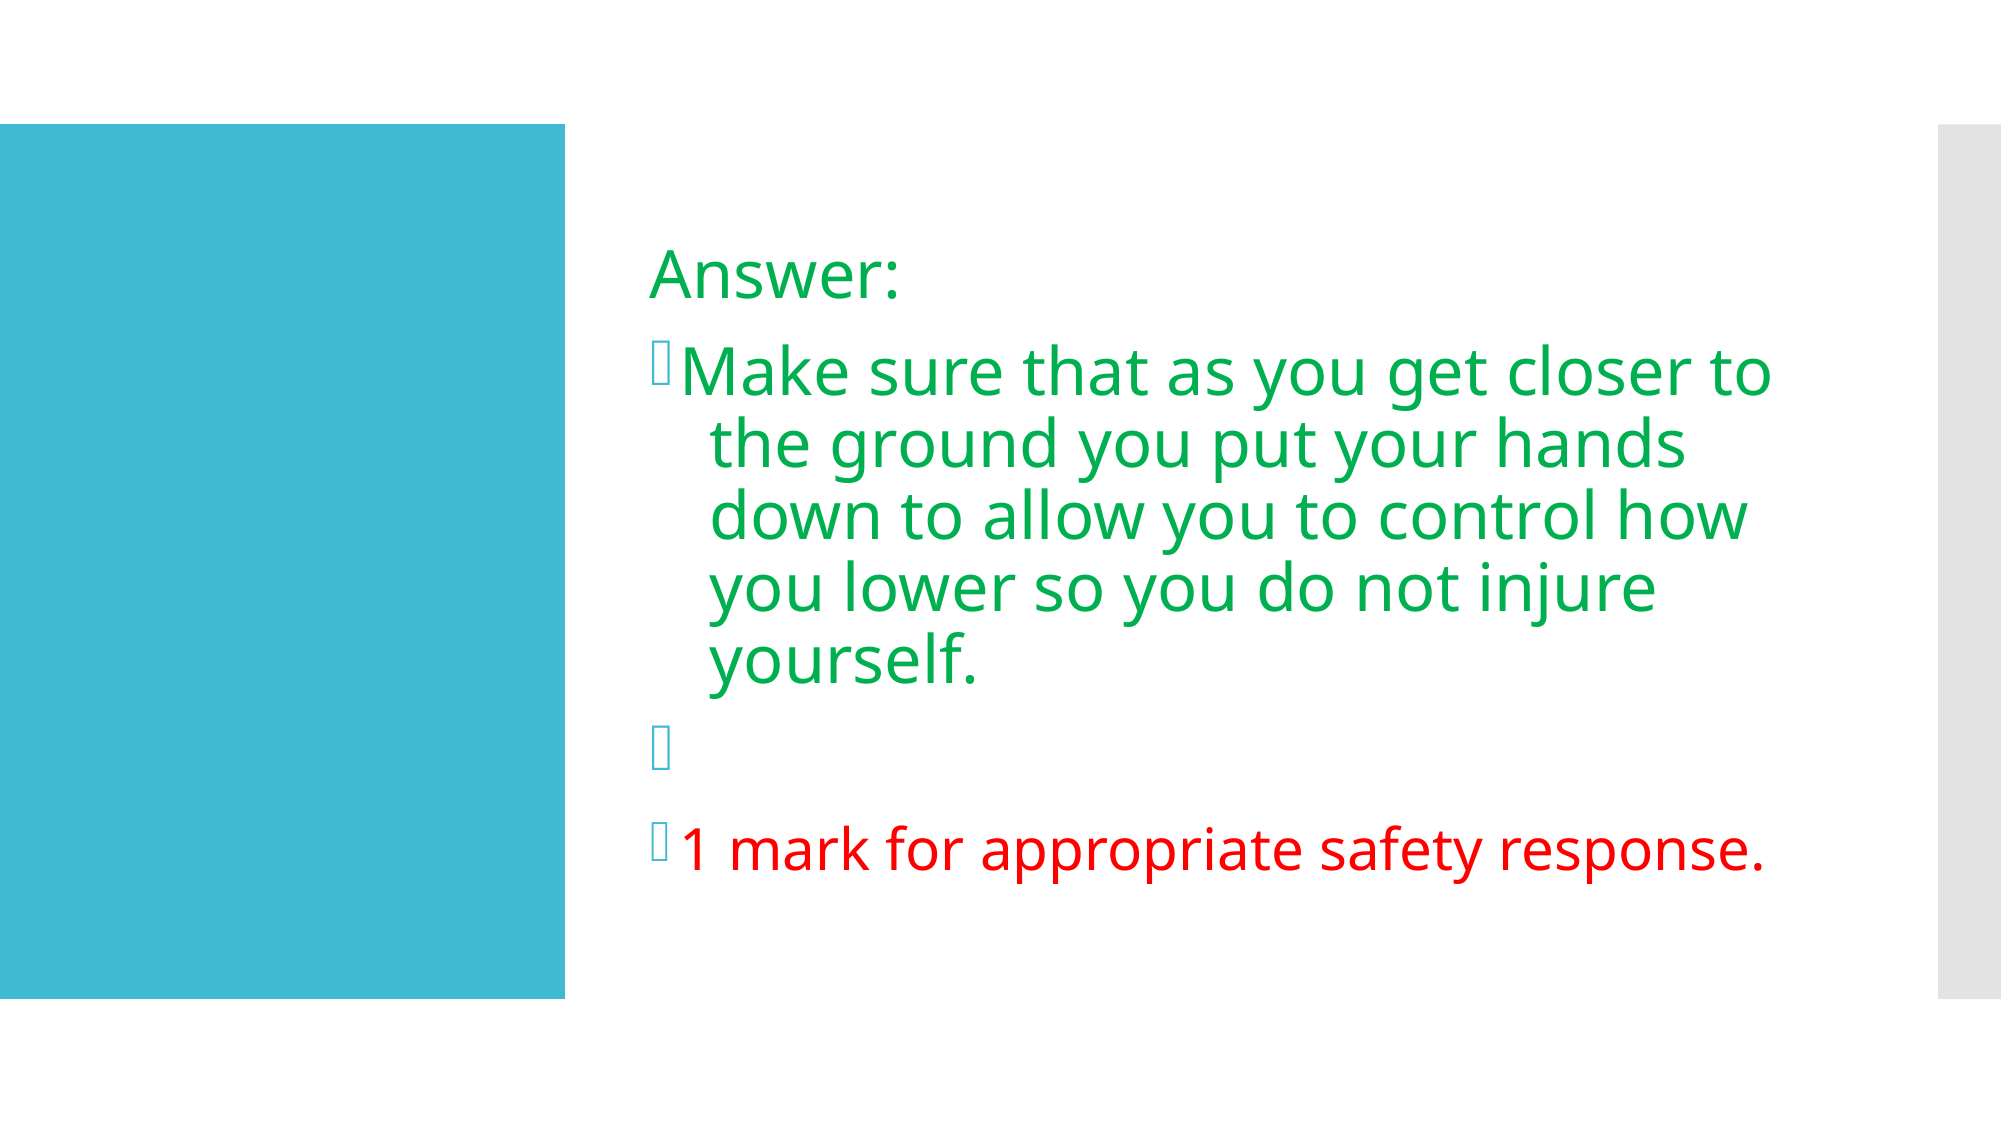

Answer:
Make sure that as you get closer to the ground you put your hands down to allow you to control how you lower so you do not injure yourself.
1 mark for appropriate safety response.
#